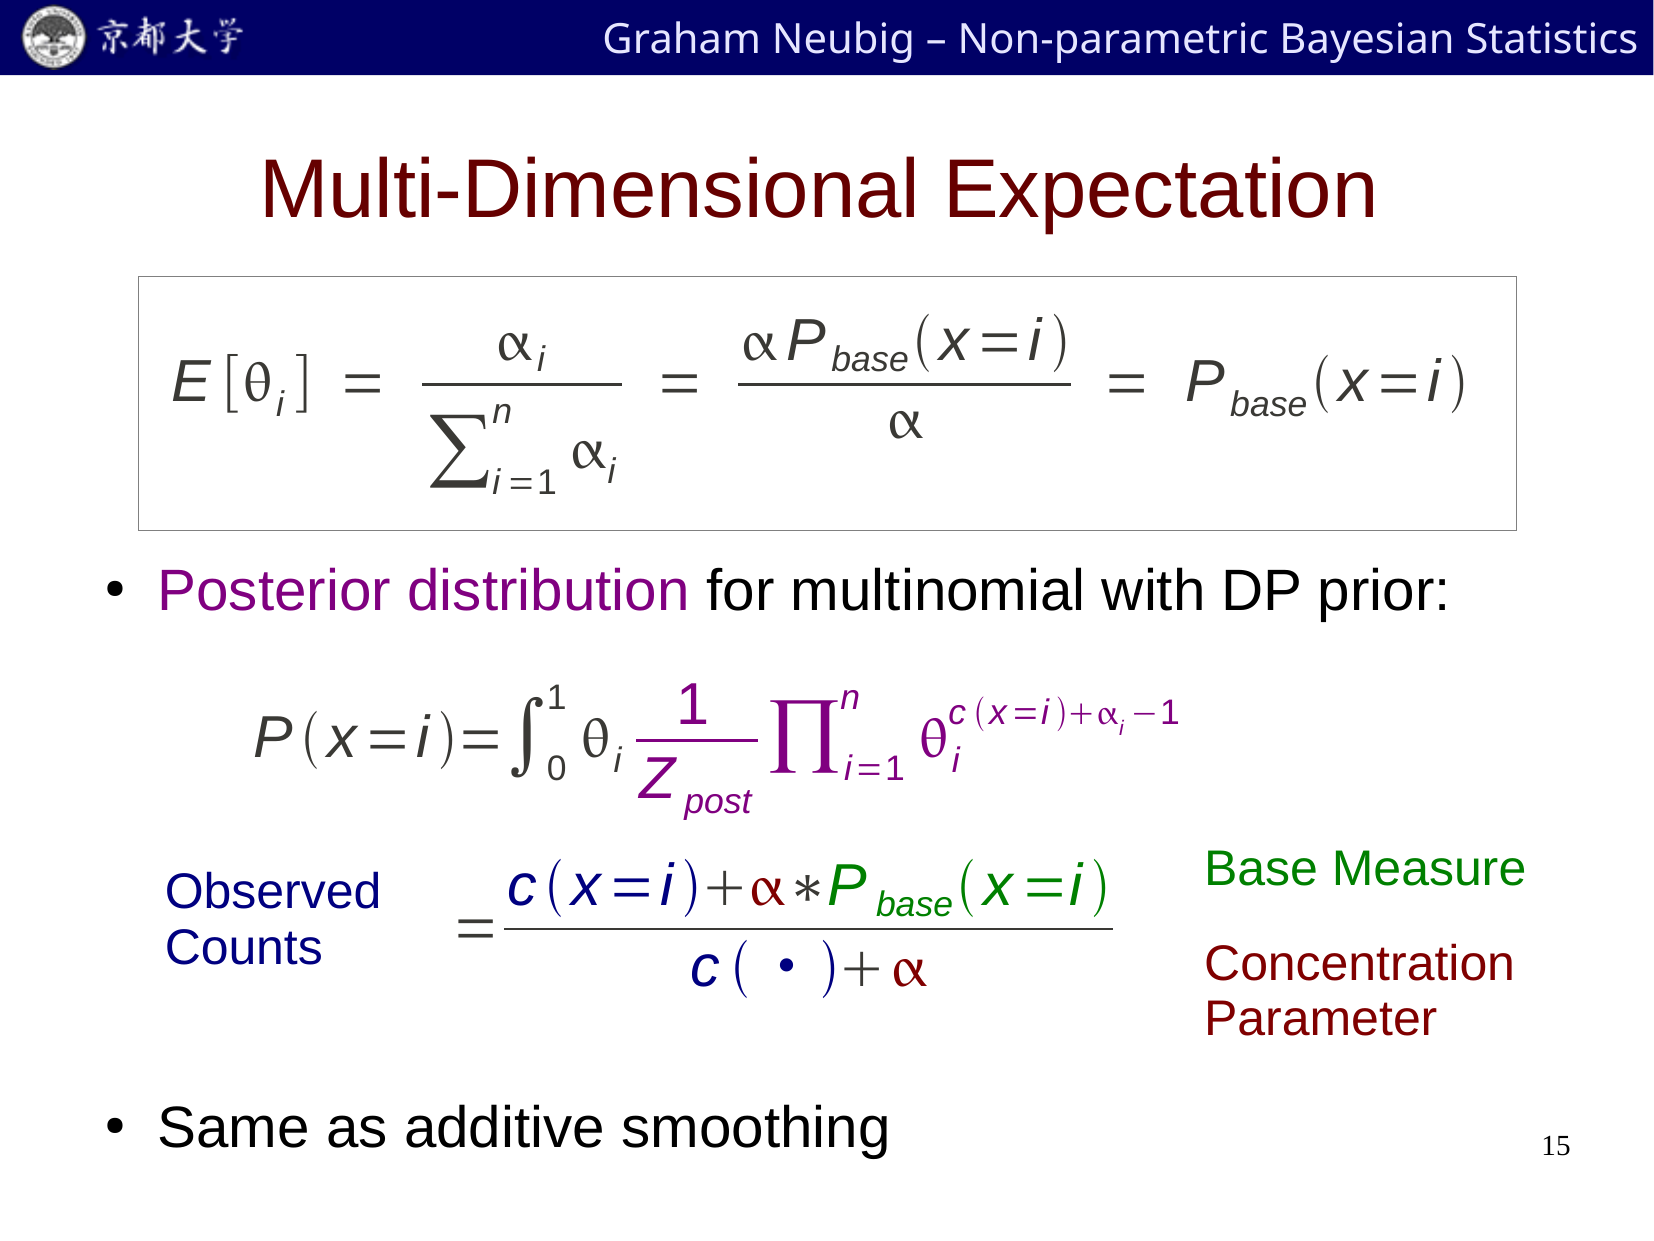

# Multi-Dimensional Expectation
Posterior distribution for multinomial with DP prior:
Base Measure
Observed
Counts
Concentration
Parameter
Same as additive smoothing
15